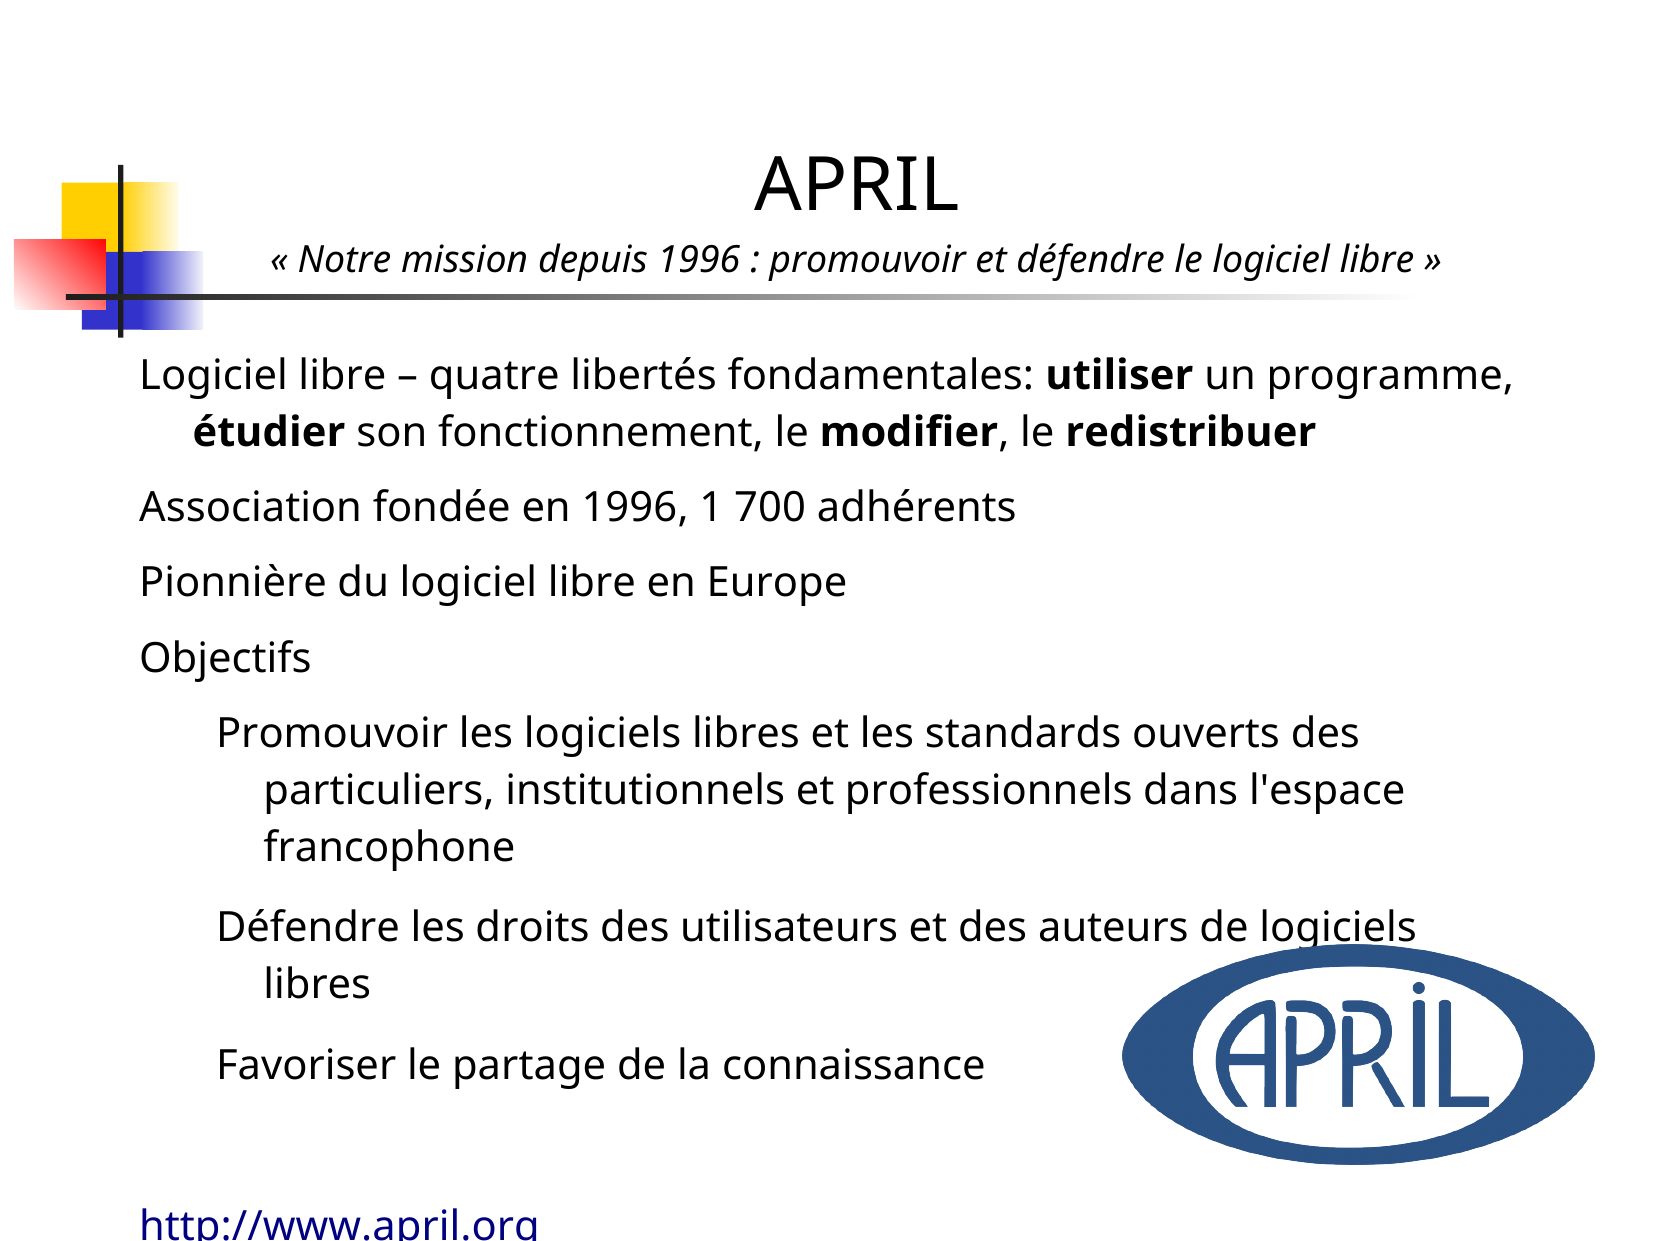

# APRIL « Notre mission depuis 1996 : promouvoir et défendre le logiciel libre »
Logiciel libre – quatre libertés fondamentales: utiliser un programme, étudier son fonctionnement, le modifier, le redistribuer
Association fondée en 1996, 1 700 adhérents
Pionnière du logiciel libre en Europe
Objectifs
Promouvoir les logiciels libres et les standards ouverts des particuliers, institutionnels et professionnels dans l'espace francophone
Défendre les droits des utilisateurs et des auteurs de logiciels libres
Favoriser le partage de la connaissance
http://www.april.org